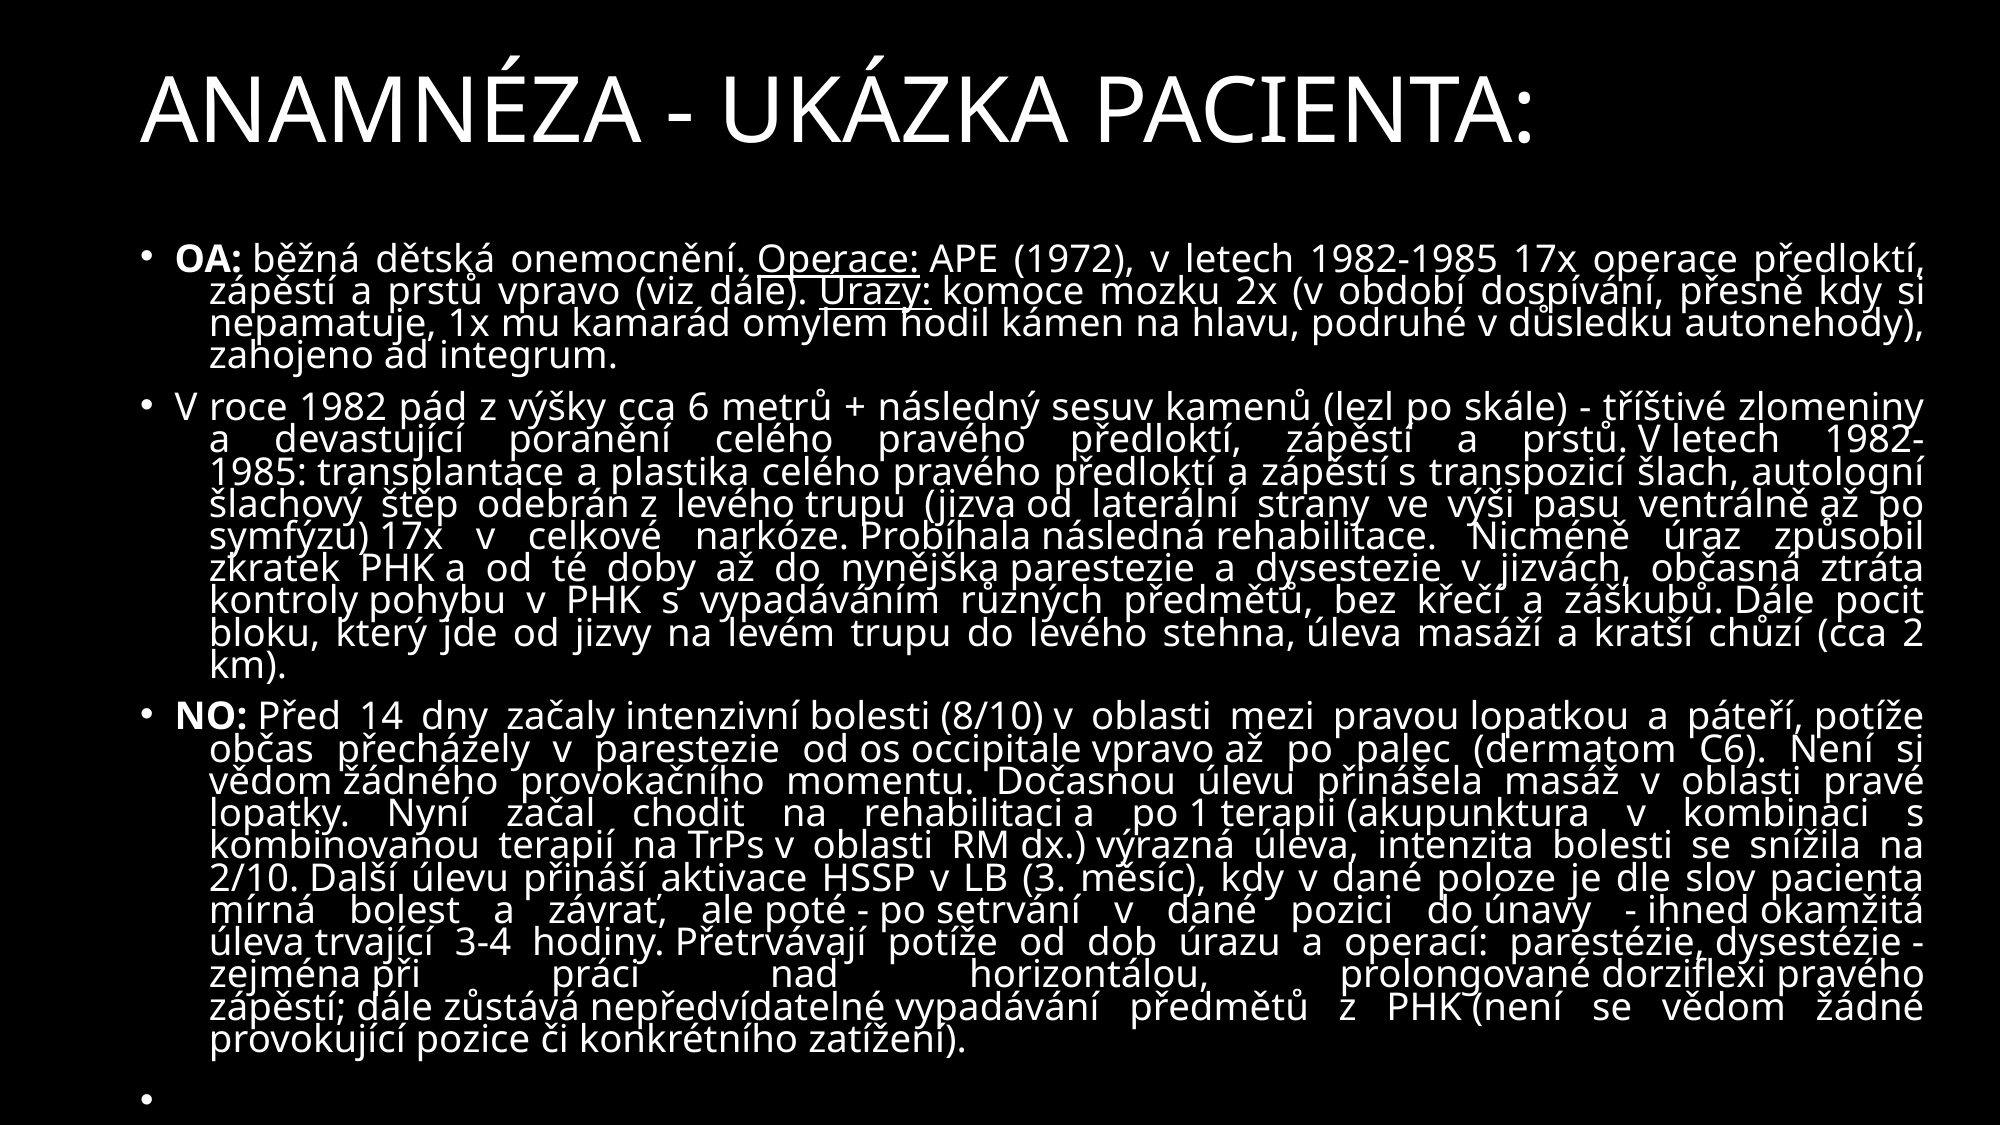

# ANAMNÉZA - UKÁZKA PACIENTA:
OA: běžná dětská onemocnění. Operace: APE (1972), v letech 1982-1985 17x operace předloktí, zápěstí a prstů vpravo (viz dále). Úrazy: komoce mozku 2x (v období dospívání, přesně kdy si nepamatuje, 1x mu kamarád omylem hodil kámen na hlavu, podruhé v důsledku autonehody), zahojeno ad integrum.
V roce 1982 pád z výšky cca 6 metrů + následný sesuv kamenů (lezl po skále) - tříštivé zlomeniny a devastující poranění celého pravého předloktí, zápěstí a prstů. V letech 1982-1985: transplantace a plastika celého pravého předloktí a zápěstí s transpozicí šlach, autologní šlachový štěp odebrán z levého trupu (jizva od laterální strany ve výši pasu ventrálně až po symfýzu) 17x v celkové narkóze. Probíhala následná rehabilitace. Nicméně úraz způsobil zkratek PHK a od té doby až do nynějška parestezie a dysestezie v jizvách, občasná ztráta kontroly pohybu v PHK s vypadáváním různých předmětů, bez křečí a záškubů. Dále pocit bloku, který jde od jizvy na levém trupu do levého stehna, úleva masáží a kratší chůzí (cca 2 km).
NO: Před 14 dny začaly intenzivní bolesti (8/10) v oblasti mezi pravou lopatkou a páteří, potíže občas přecházely v parestezie od os occipitale vpravo až po palec (dermatom C6). Není si vědom žádného provokačního momentu. Dočasnou úlevu přinášela masáž v oblasti pravé lopatky. Nyní začal chodit na rehabilitaci a po 1 terapii (akupunktura v kombinaci s kombinovanou terapií na TrPs v oblasti RM dx.) výrazná úleva, intenzita bolesti se snížila na 2/10. Další úlevu přináší aktivace HSSP v LB (3. měsíc), kdy v dané poloze je dle slov pacienta mírná bolest a závrať, ale poté - po setrvání v dané pozici do únavy - ihned okamžitá úleva trvající 3-4 hodiny. Přetrvávají potíže od dob úrazu a operací: parestézie, dysestézie - zejména při práci nad horizontálou, prolongované dorziflexi pravého zápěstí; dále zůstává nepředvídatelné vypadávání předmětů z PHK (není se vědom žádné provokující pozice či konkrétního zatížení).